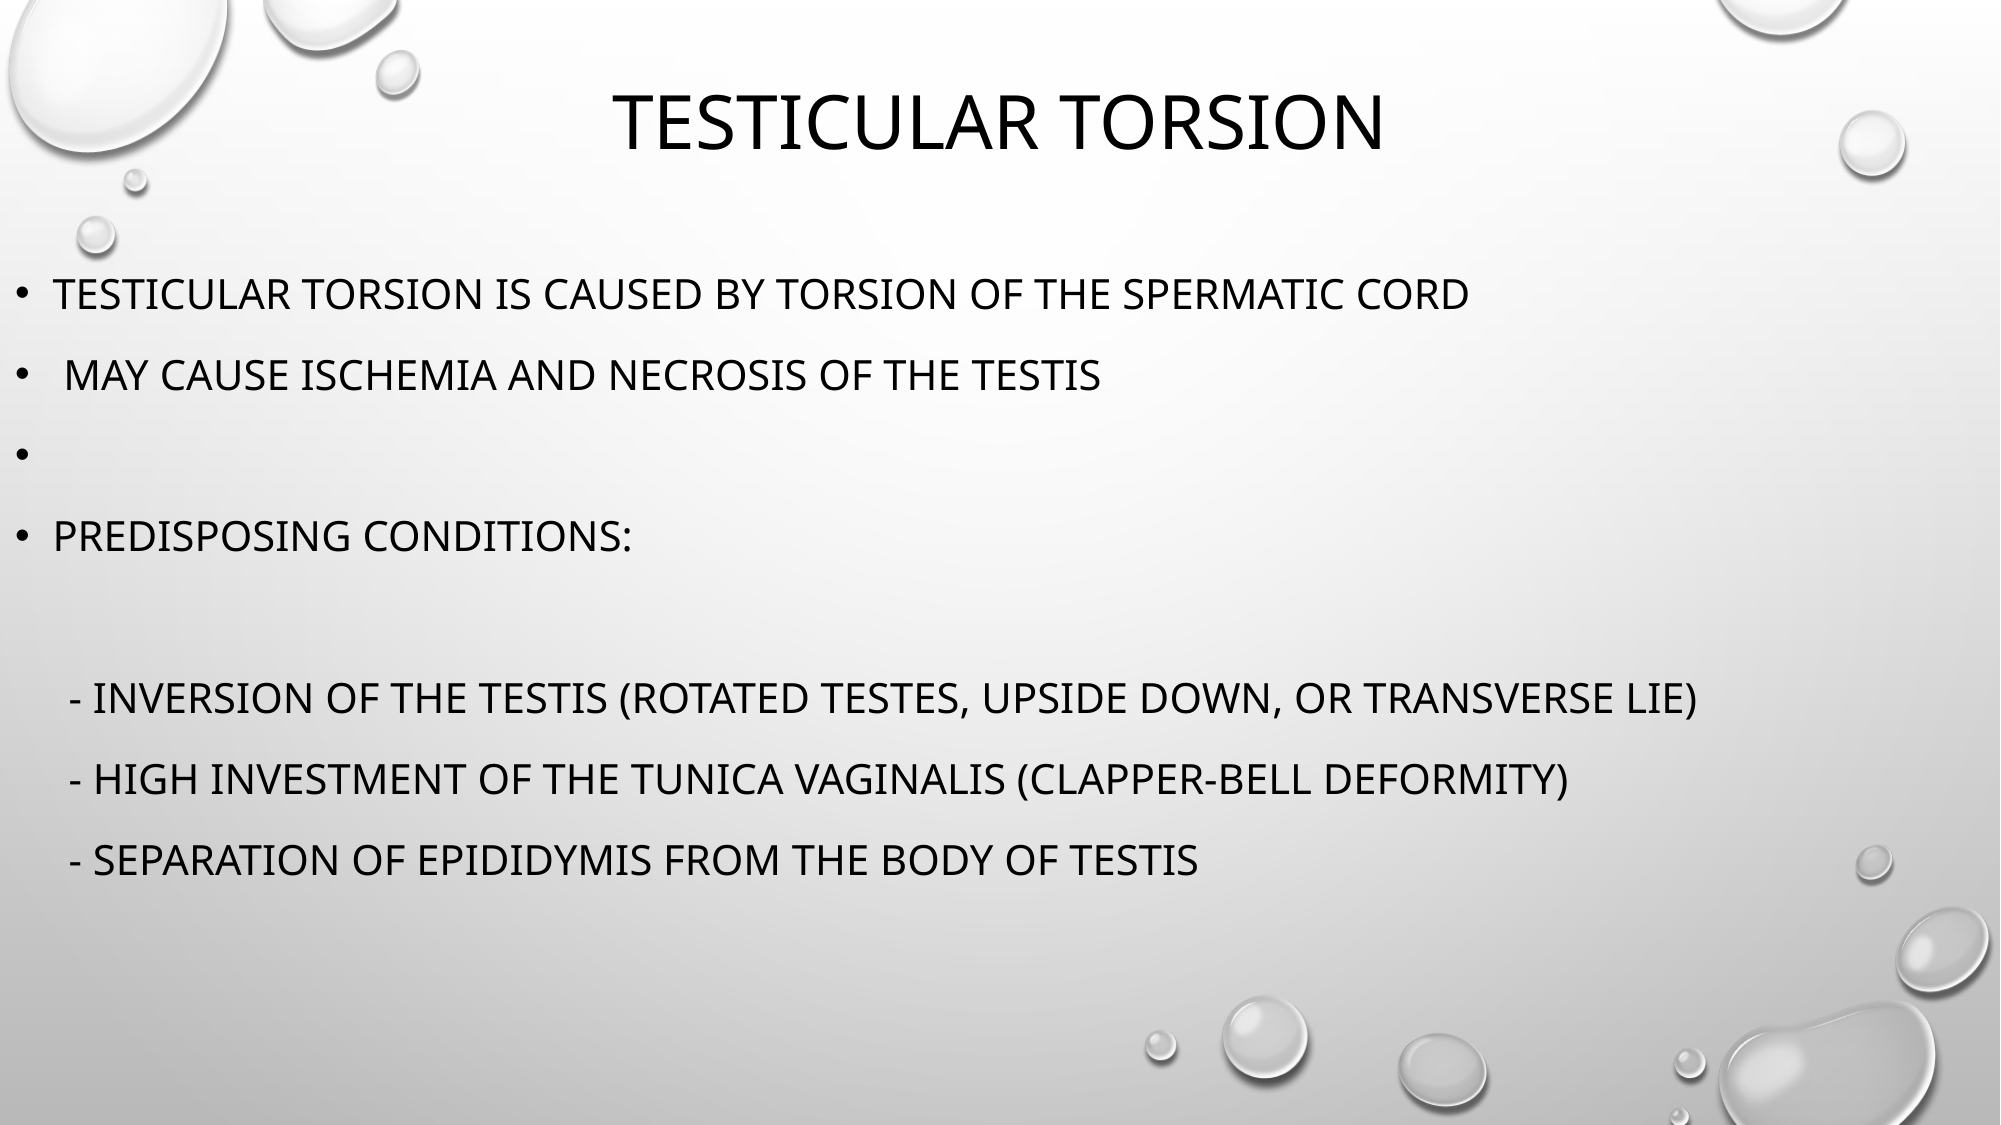

# Testicular Torsion
Testicular Torsion IS CAUSED BY Torsion of the spermatic cord
 may cause ischemia and necrosis of the testis
Predisposing conditions:
 - Inversion of the testis (rotated testes, upside down, or transverse lie)
 - High investment of the tunica vaginalis (clapper-bell deformity)
 - Separation of epididymis from the body of testis